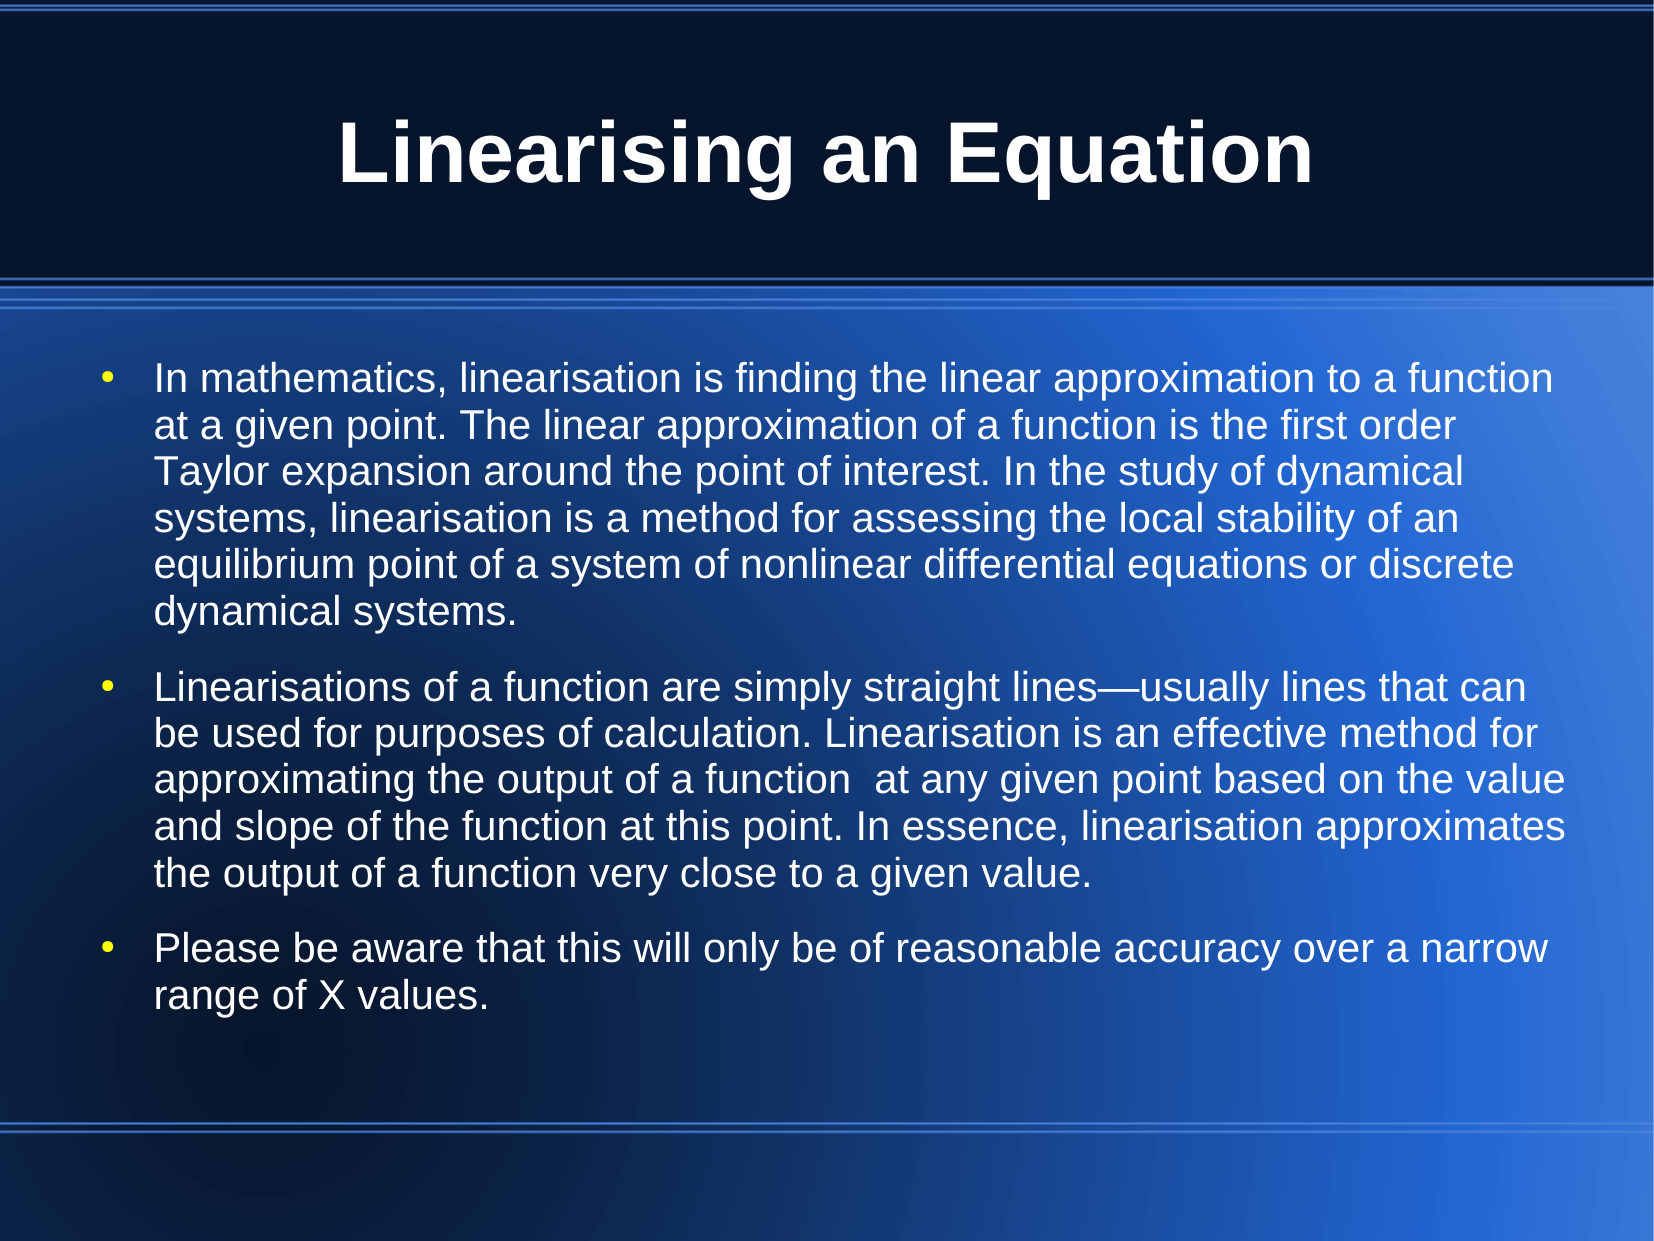

# Linearising an Equation
In mathematics, linearisation is finding the linear approximation to a function at a given point. The linear approximation of a function is the first order Taylor expansion around the point of interest. In the study of dynamical systems, linearisation is a method for assessing the local stability of an equilibrium point of a system of nonlinear differential equations or discrete dynamical systems.
Linearisations of a function are simply straight lines—usually lines that can be used for purposes of calculation. Linearisation is an effective method for approximating the output of a function at any given point based on the value and slope of the function at this point. In essence, linearisation approximates the output of a function very close to a given value.
Please be aware that this will only be of reasonable accuracy over a narrow range of X values.